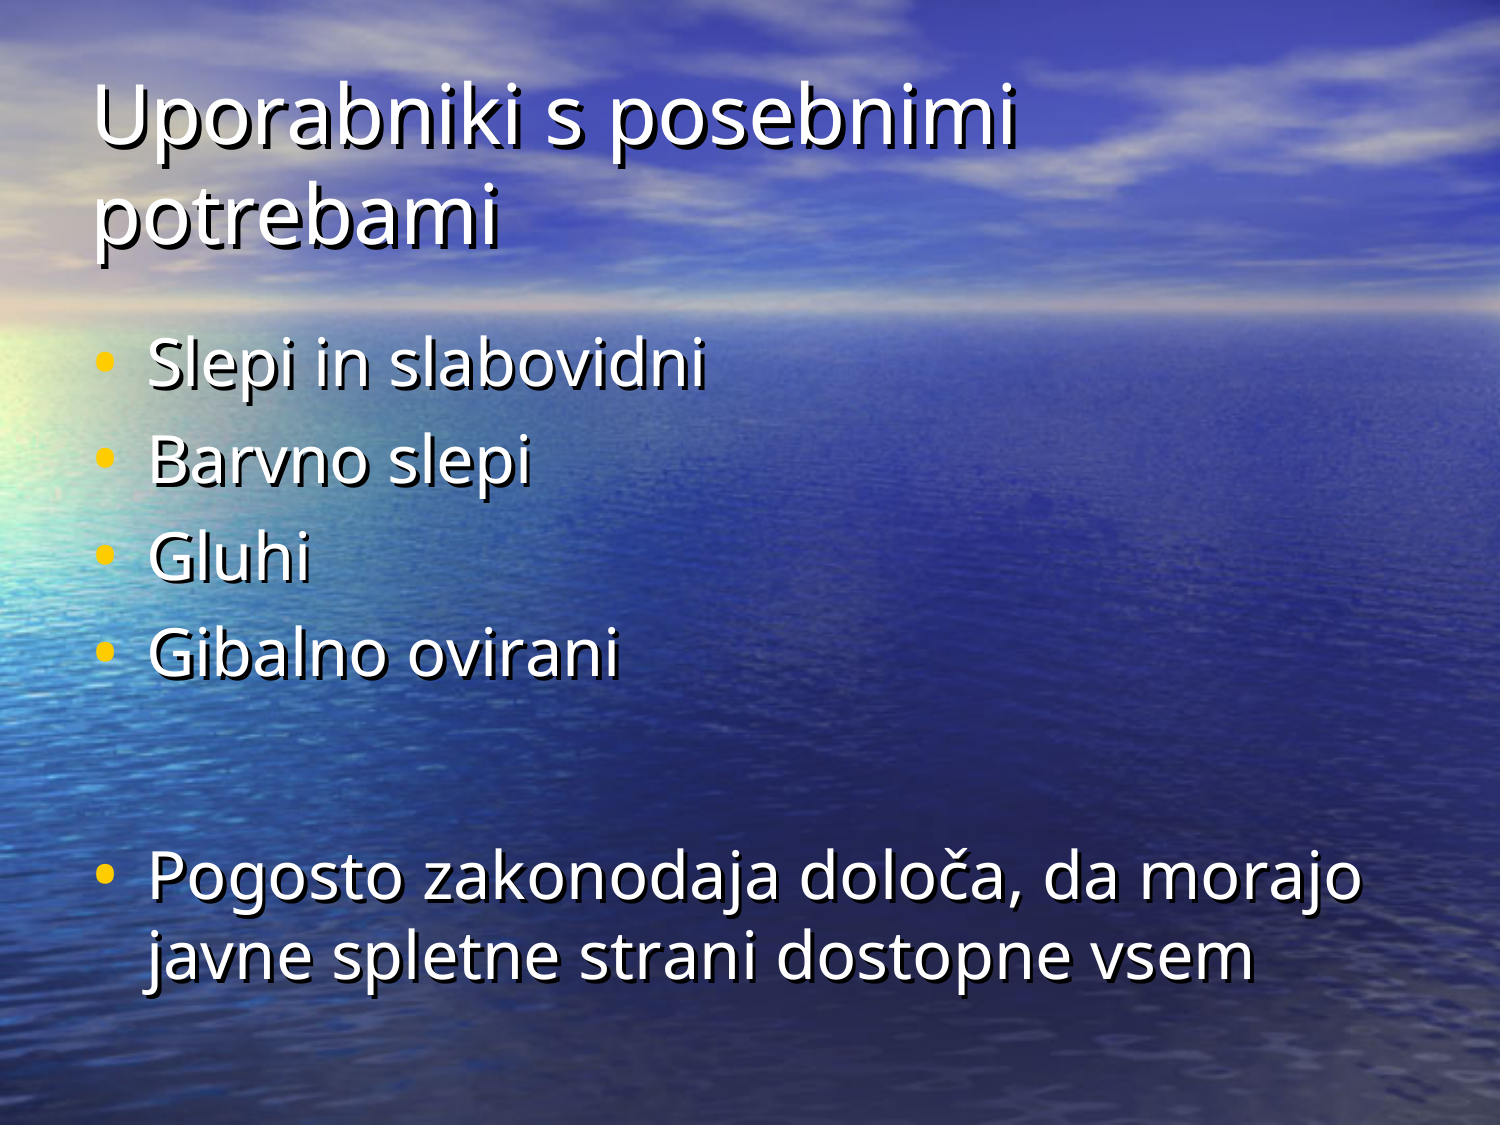

# Uporabniki s posebnimi potrebami
Slepi in slabovidni
Barvno slepi
Gluhi
Gibalno ovirani
Pogosto zakonodaja določa, da morajo javne spletne strani dostopne vsem